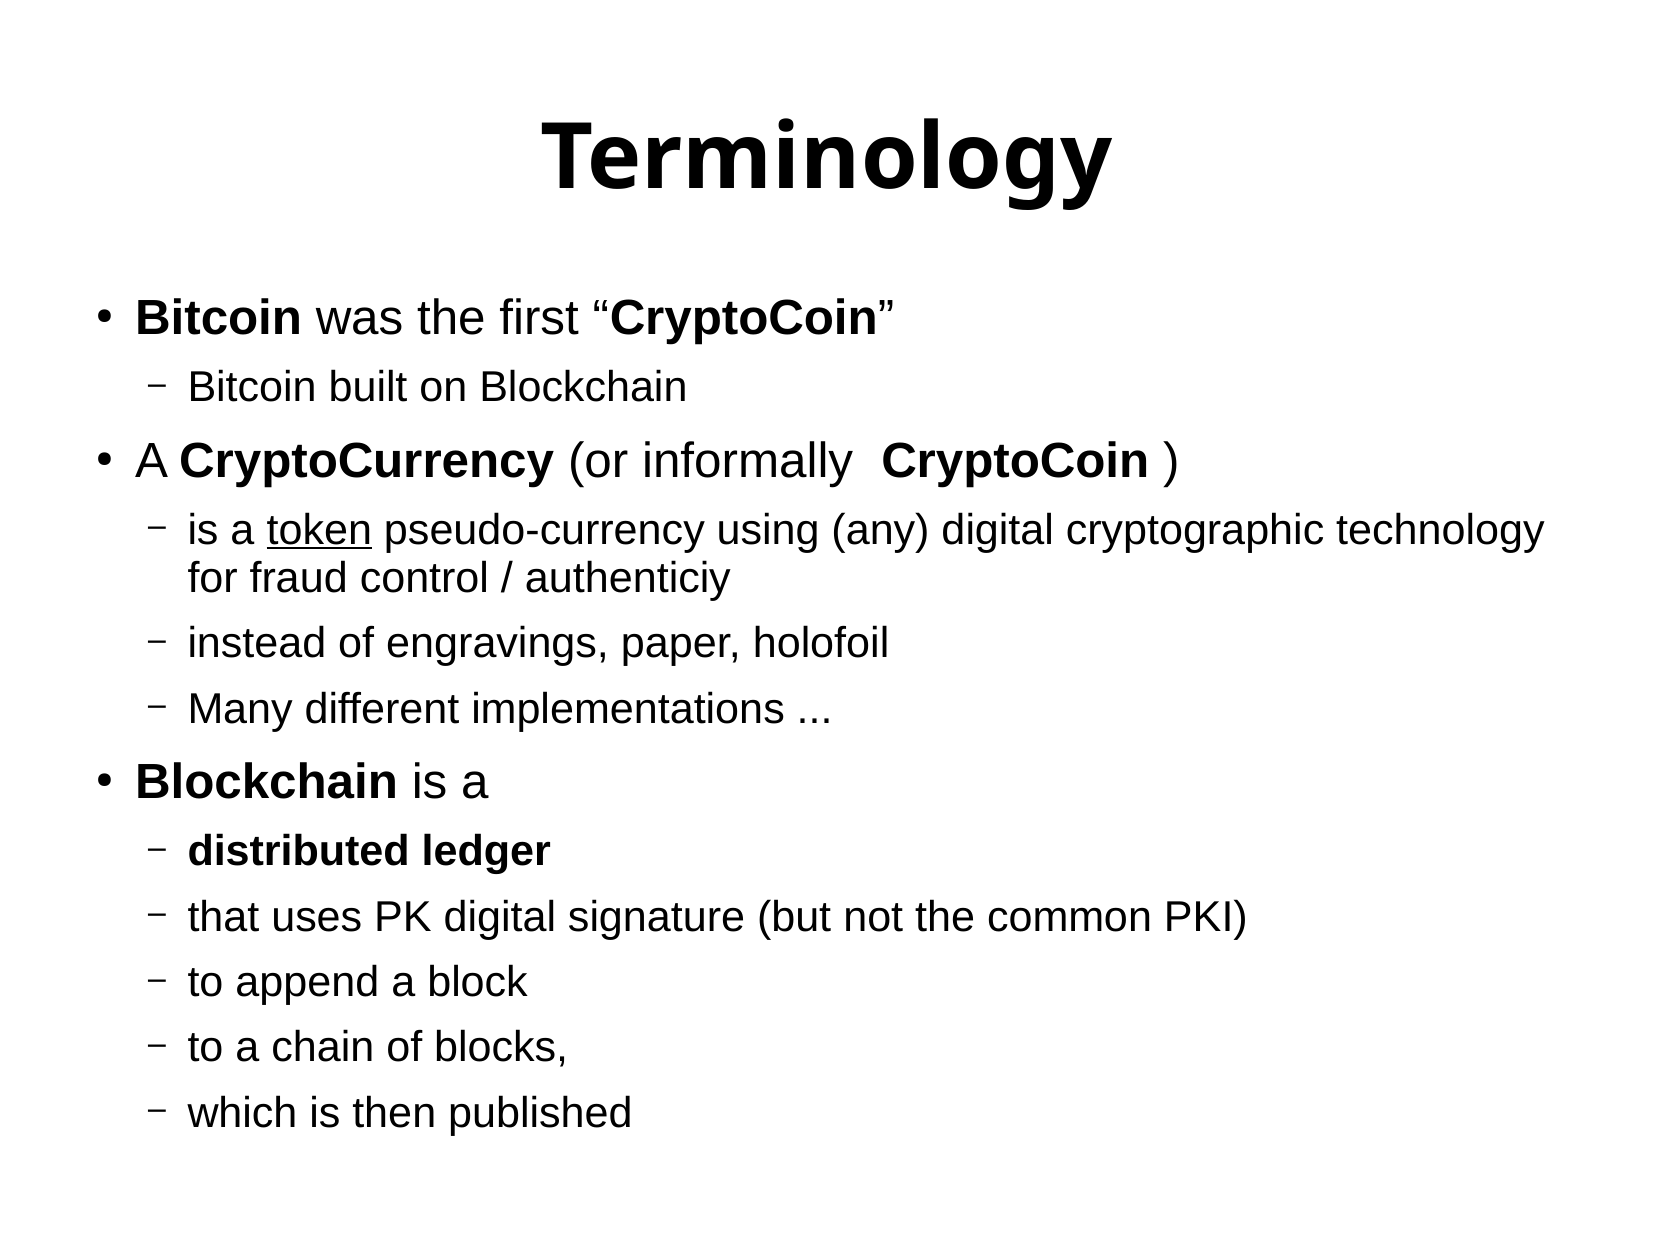

# Terminology
Bitcoin was the first “CryptoCoin”
Bitcoin built on Blockchain
A CryptoCurrency (or informally CryptoCoin )
is a token pseudo-currency using (any) digital cryptographic technology for fraud control / authenticiy
instead of engravings, paper, holofoil
Many different implementations ...
Blockchain is a
distributed ledger
that uses PK digital signature (but not the common PKI)
to append a block
to a chain of blocks,
which is then published